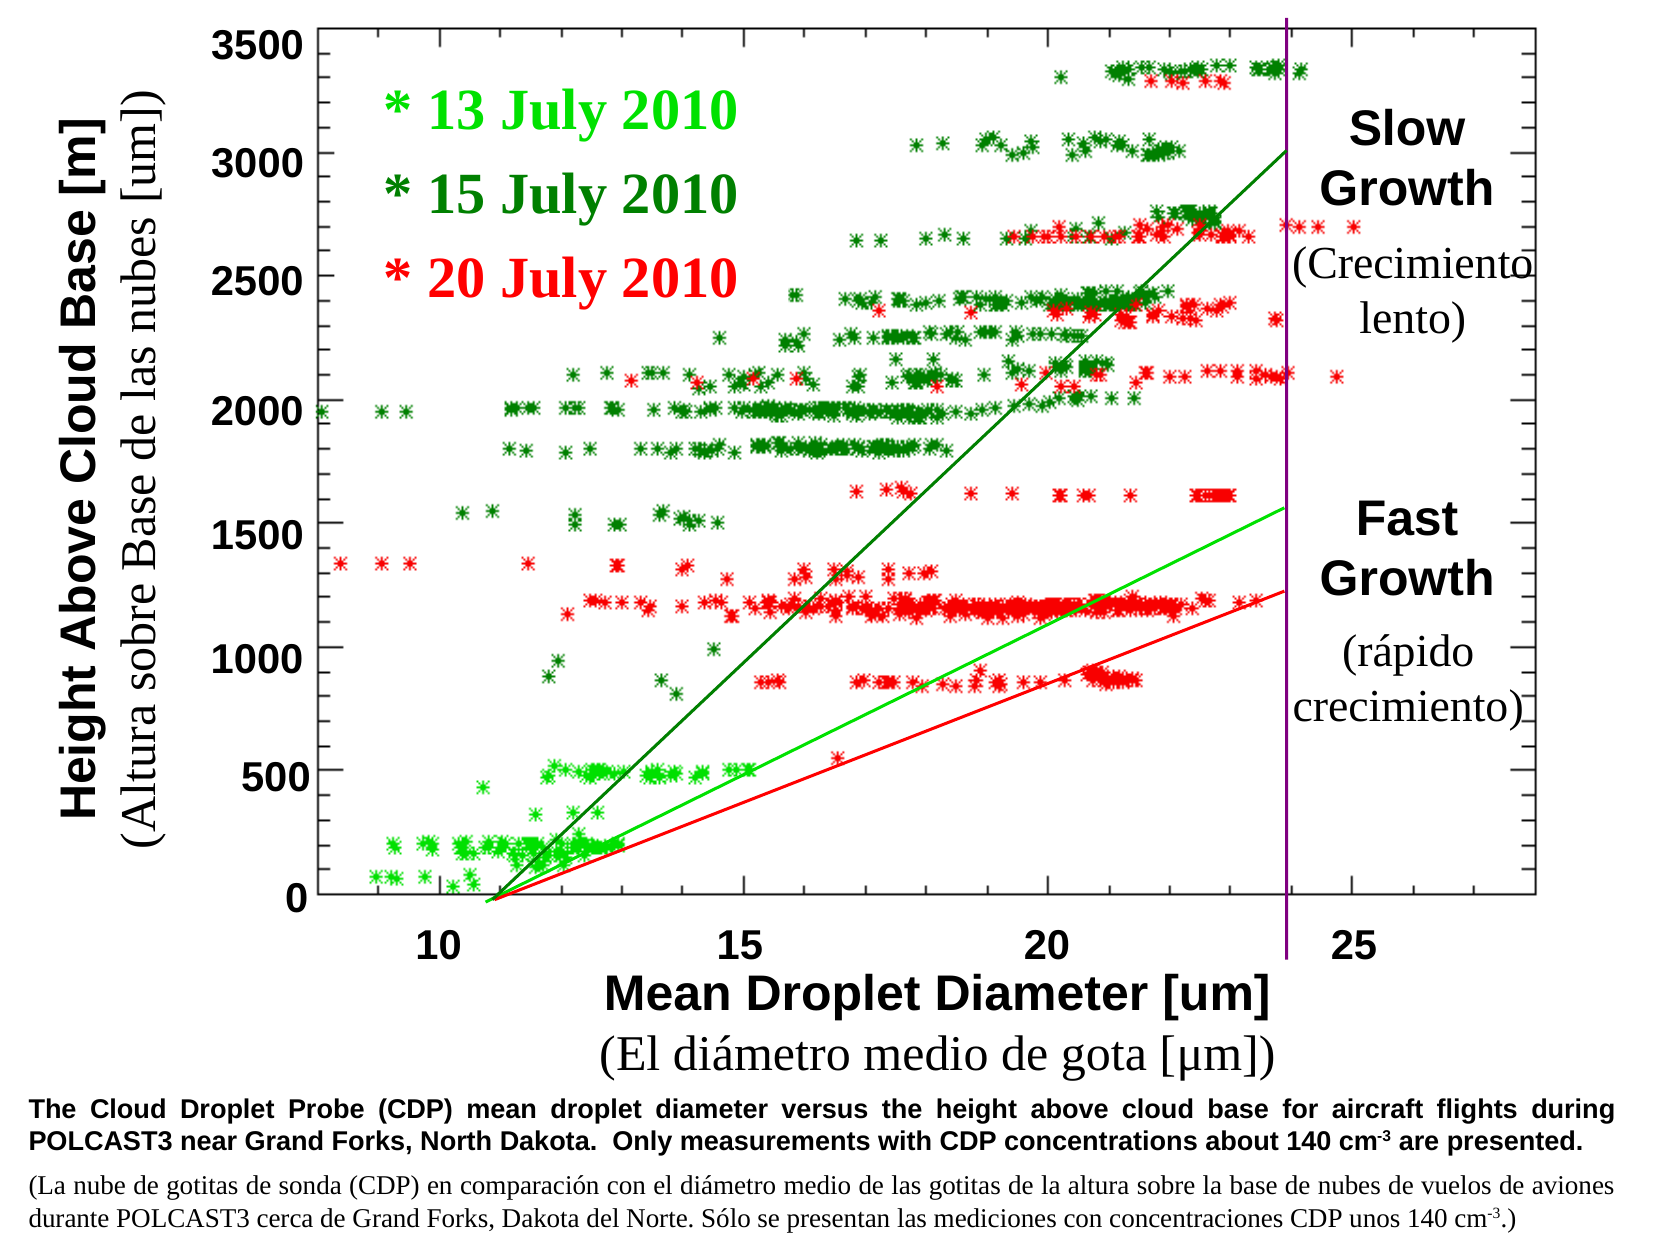

3500
* 13 July 2010
* 15 July 2010
* 20 July 2010
Slow
Growth
3000
(Crecimiento lento)
2500
2000
Height Above Cloud Base [m]
(Altura sobre Base de las nubes [um])
Fast
Growth
1500
(rápido
crecimiento)
1000
500
0
10
15
20
25
Mean Droplet Diameter [um]
(El diámetro medio de gota [μm])
The Cloud Droplet Probe (CDP) mean droplet diameter versus the height above cloud base for aircraft flights during POLCAST3 near Grand Forks, North Dakota. Only measurements with CDP concentrations about 140 cm-3 are presented.
(La nube de gotitas de sonda (CDP) en comparación con el diámetro medio de las gotitas de la altura sobre la base de nubes de vuelos de aviones durante POLCAST3 cerca de Grand Forks, Dakota del Norte. Sólo se presentan las mediciones con concentraciones CDP unos 140 cm-3.)